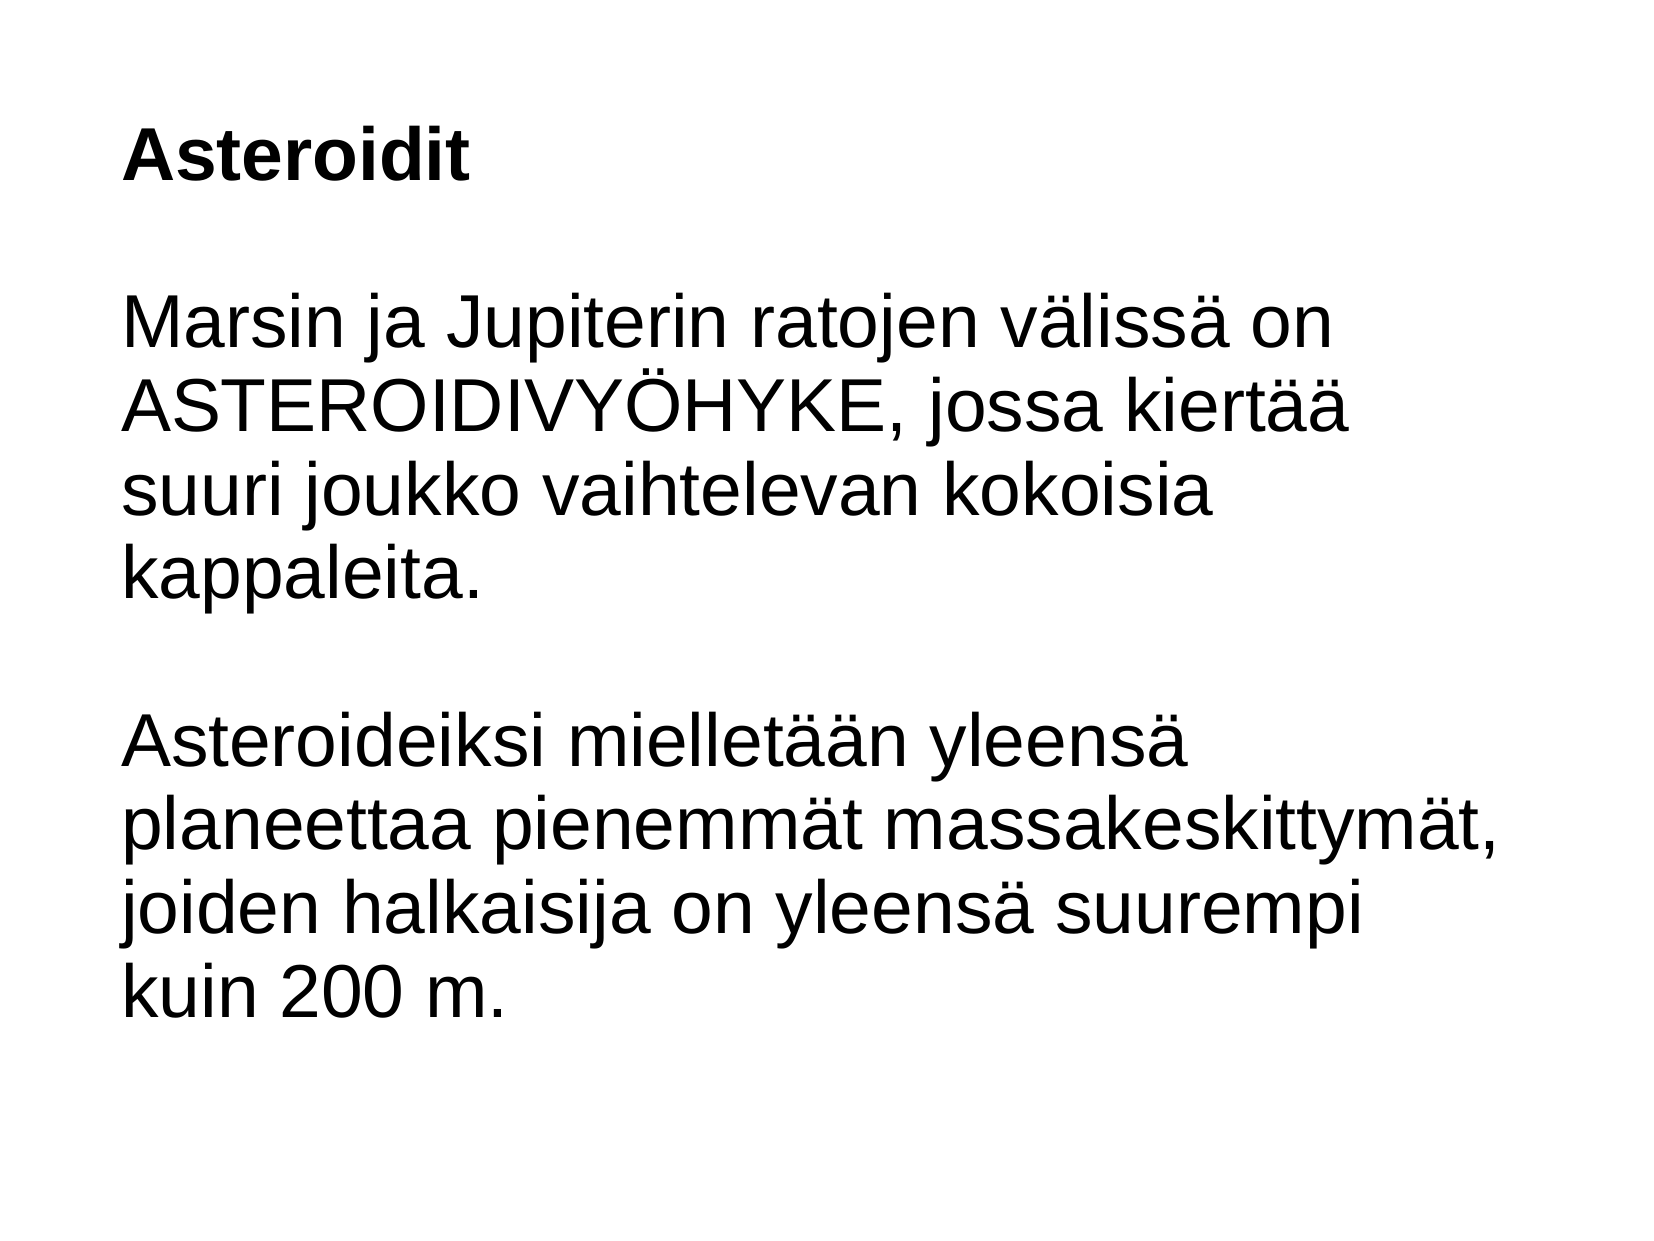

Asteroidit
Marsin ja Jupiterin ratojen välissä on ASTEROIDIVYÖHYKE, jossa kiertää suuri joukko vaihtelevan kokoisia kappaleita.
Asteroideiksi mielletään yleensä planeettaa pienemmät massakeskittymät, joiden halkaisija on yleensä suurempi kuin 200 m.